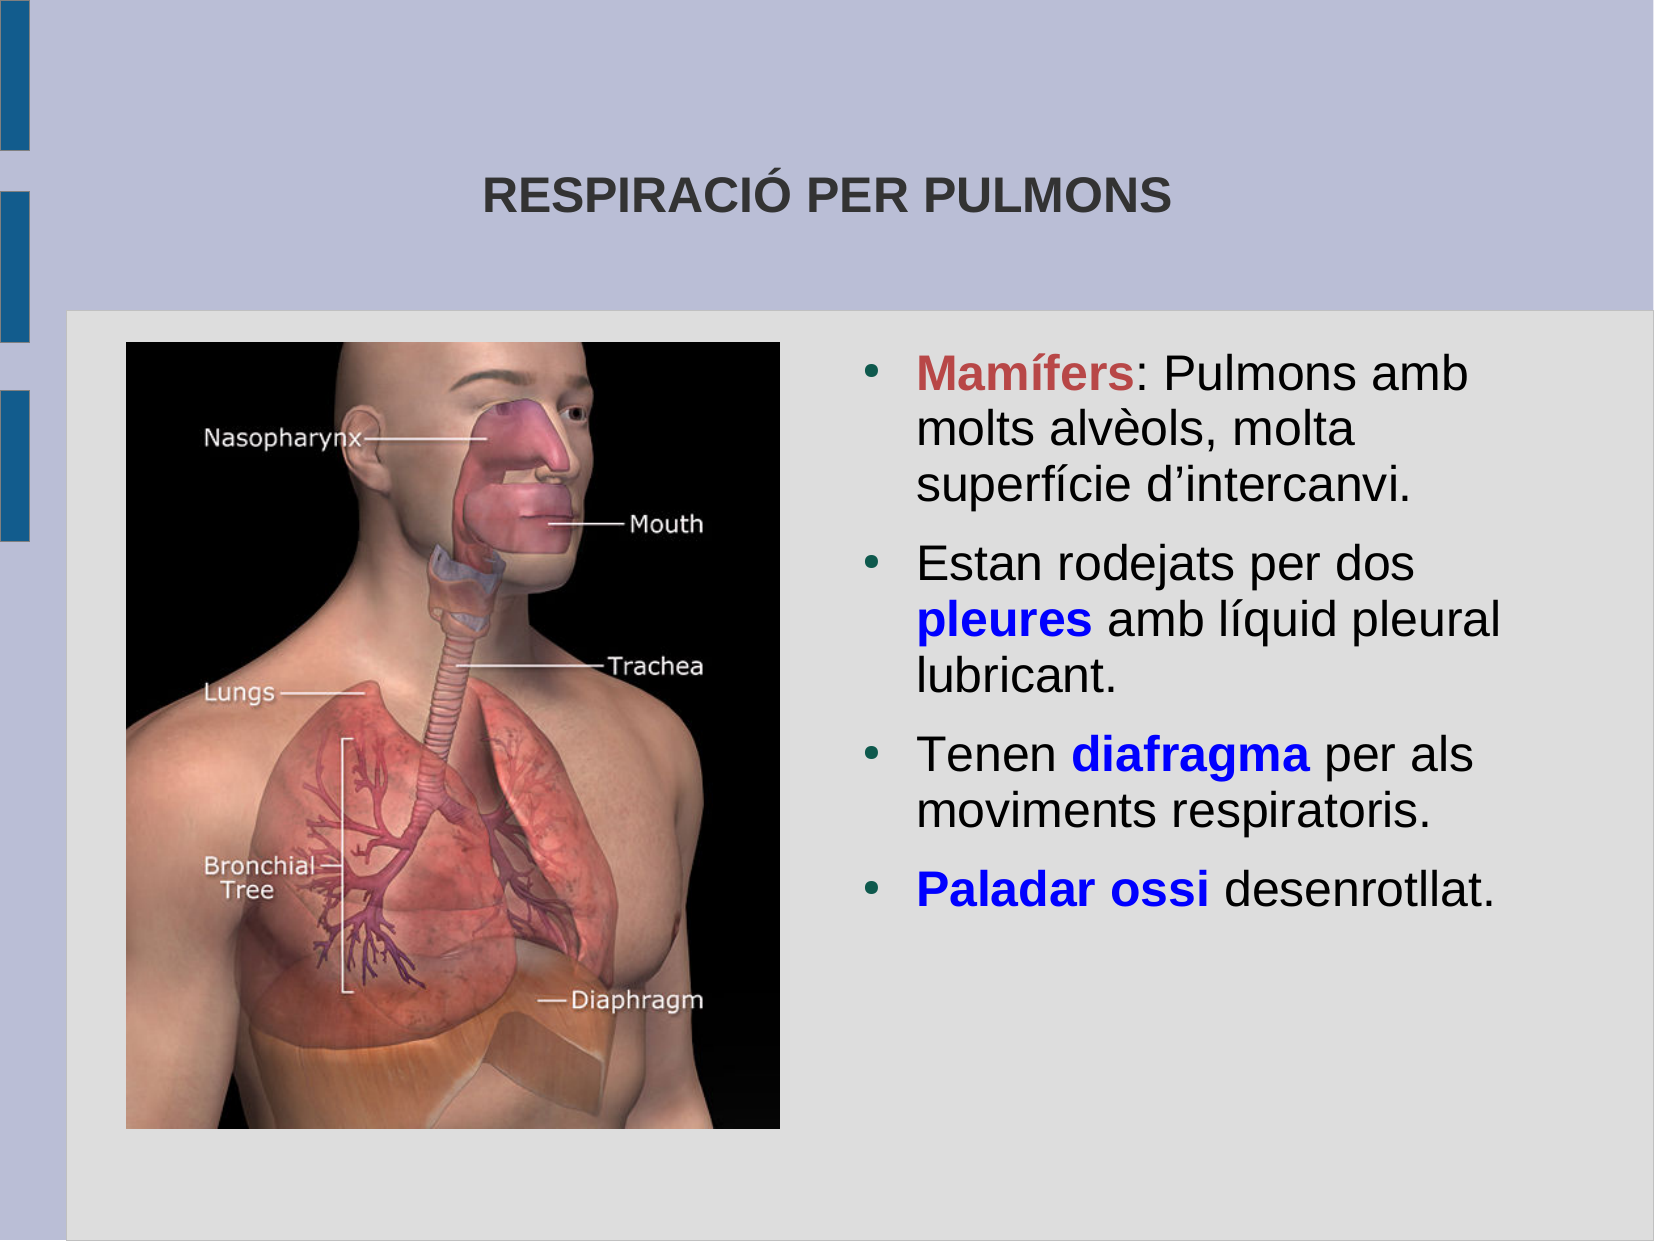

# RESPIRACIÓ PER PULMONS
Mamífers: Pulmons amb molts alvèols, molta superfície d’intercanvi.
Estan rodejats per dos pleures amb líquid pleural lubricant.
Tenen diafragma per als moviments respiratoris.
Paladar ossi desenrotllat.